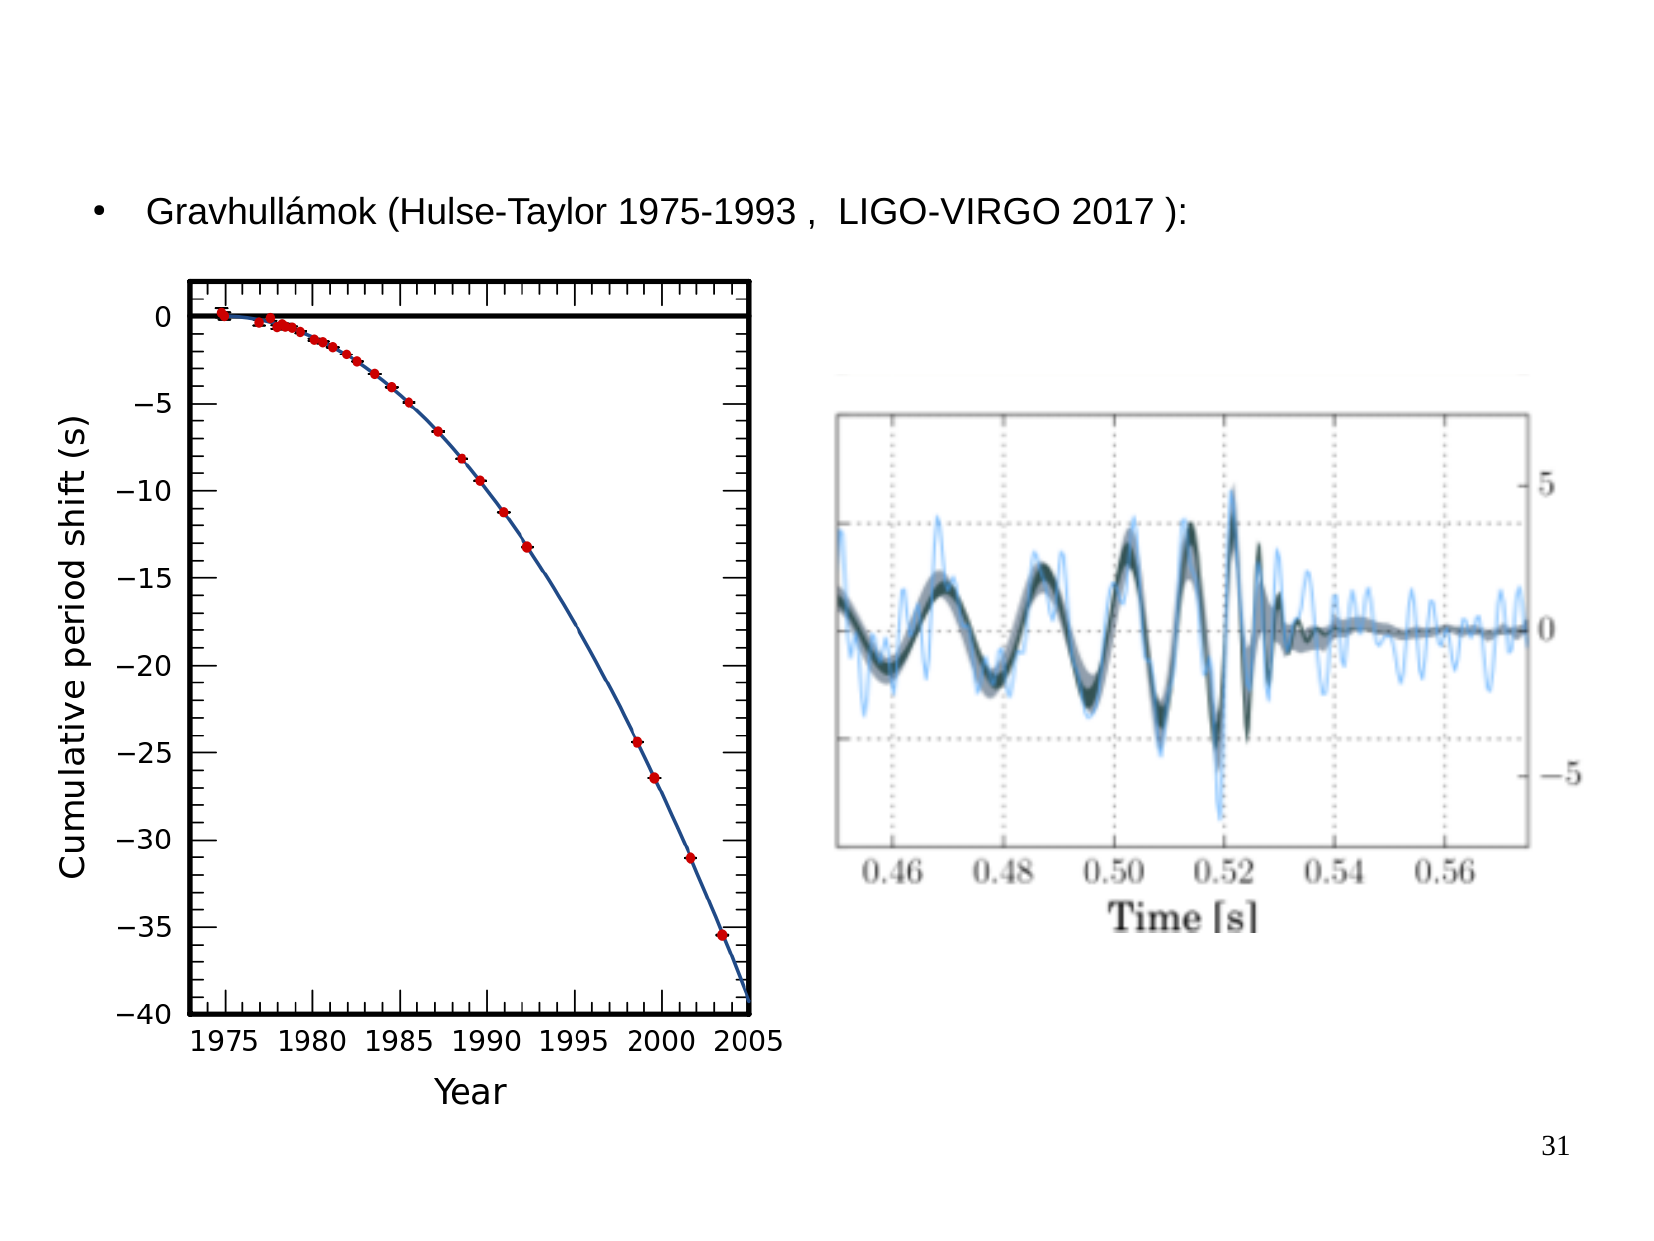

# Gravhullámok (Hulse-Taylor 1975-1993 , LIGO-VIRGO 2017 ):
31